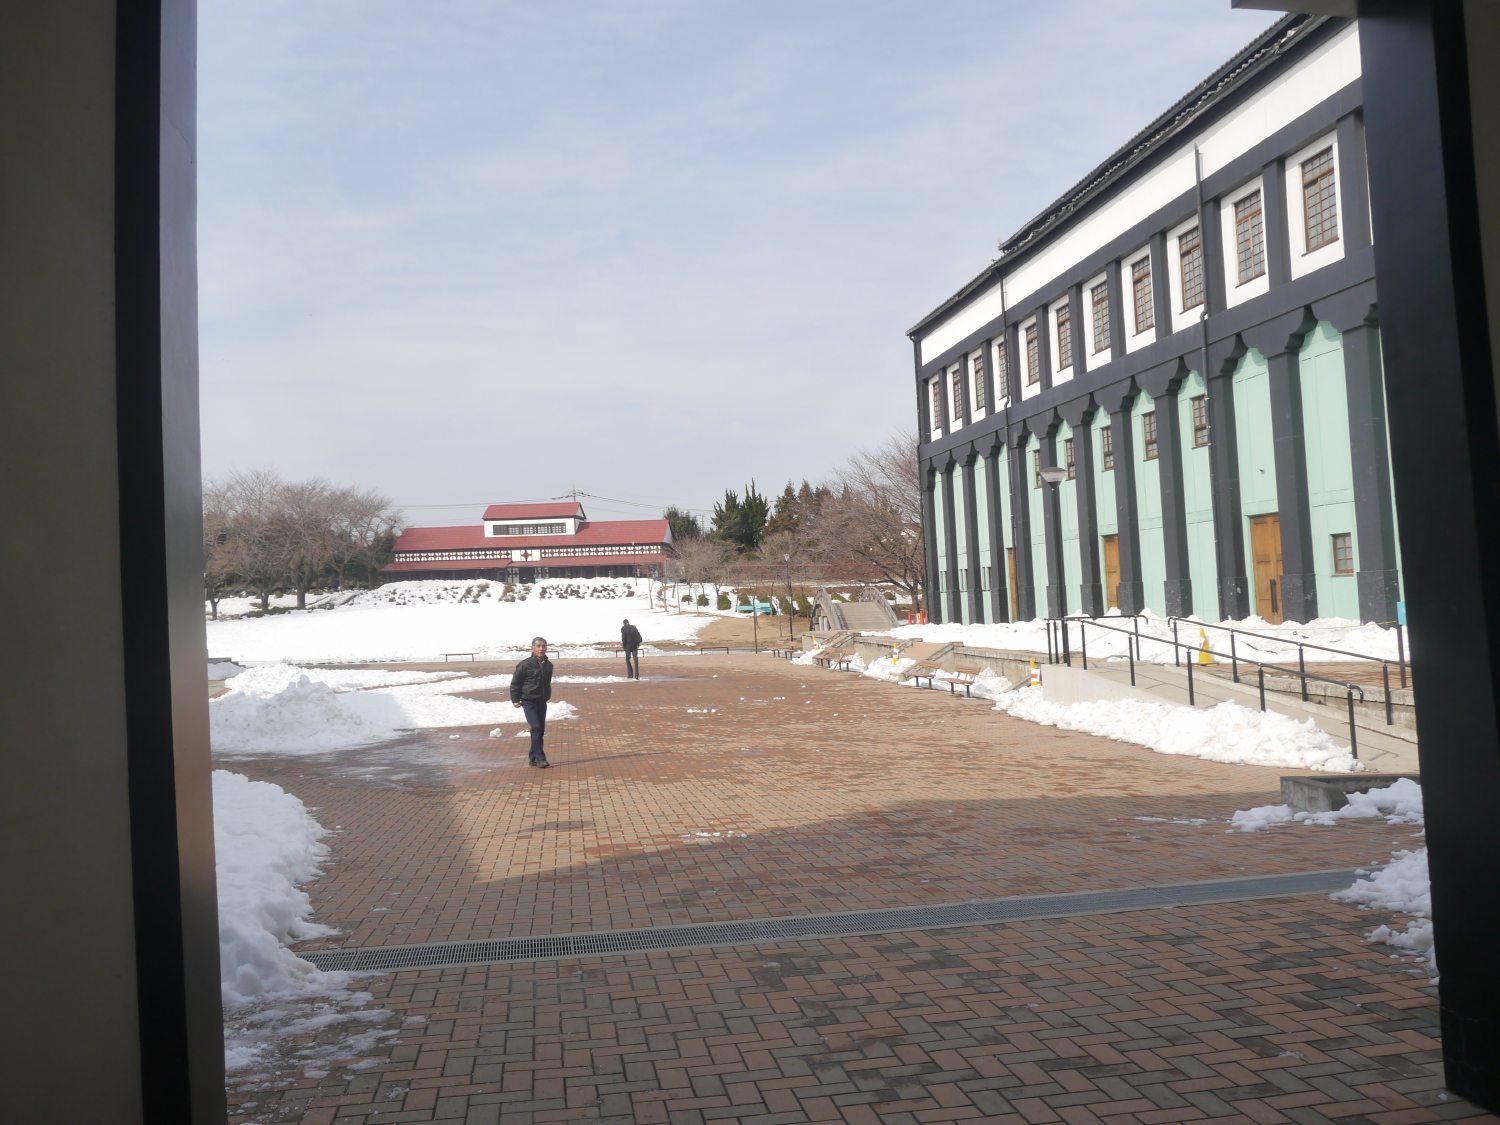

# Eishin Higashino, main square through main gate
Unfolding values in places, spaces and paces
20